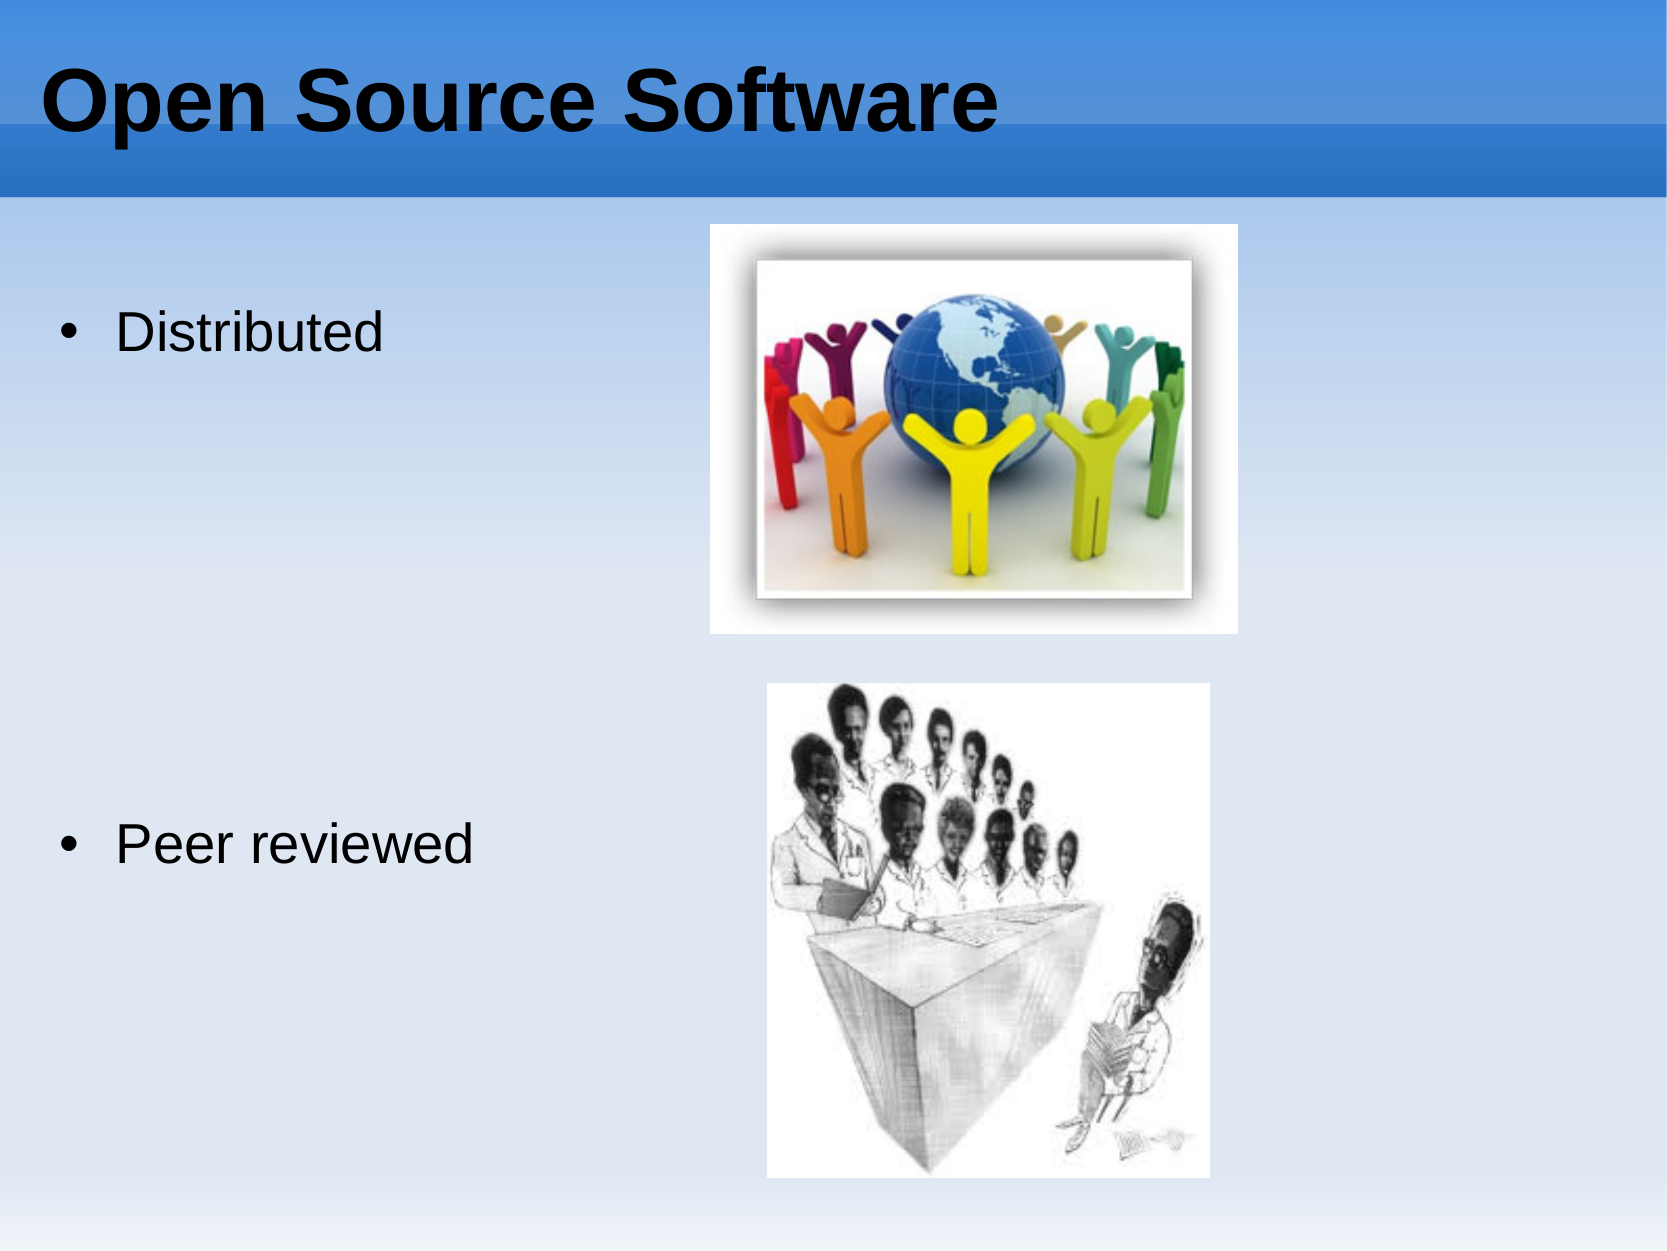

# Open Source Software
Distributed
Peer reviewed